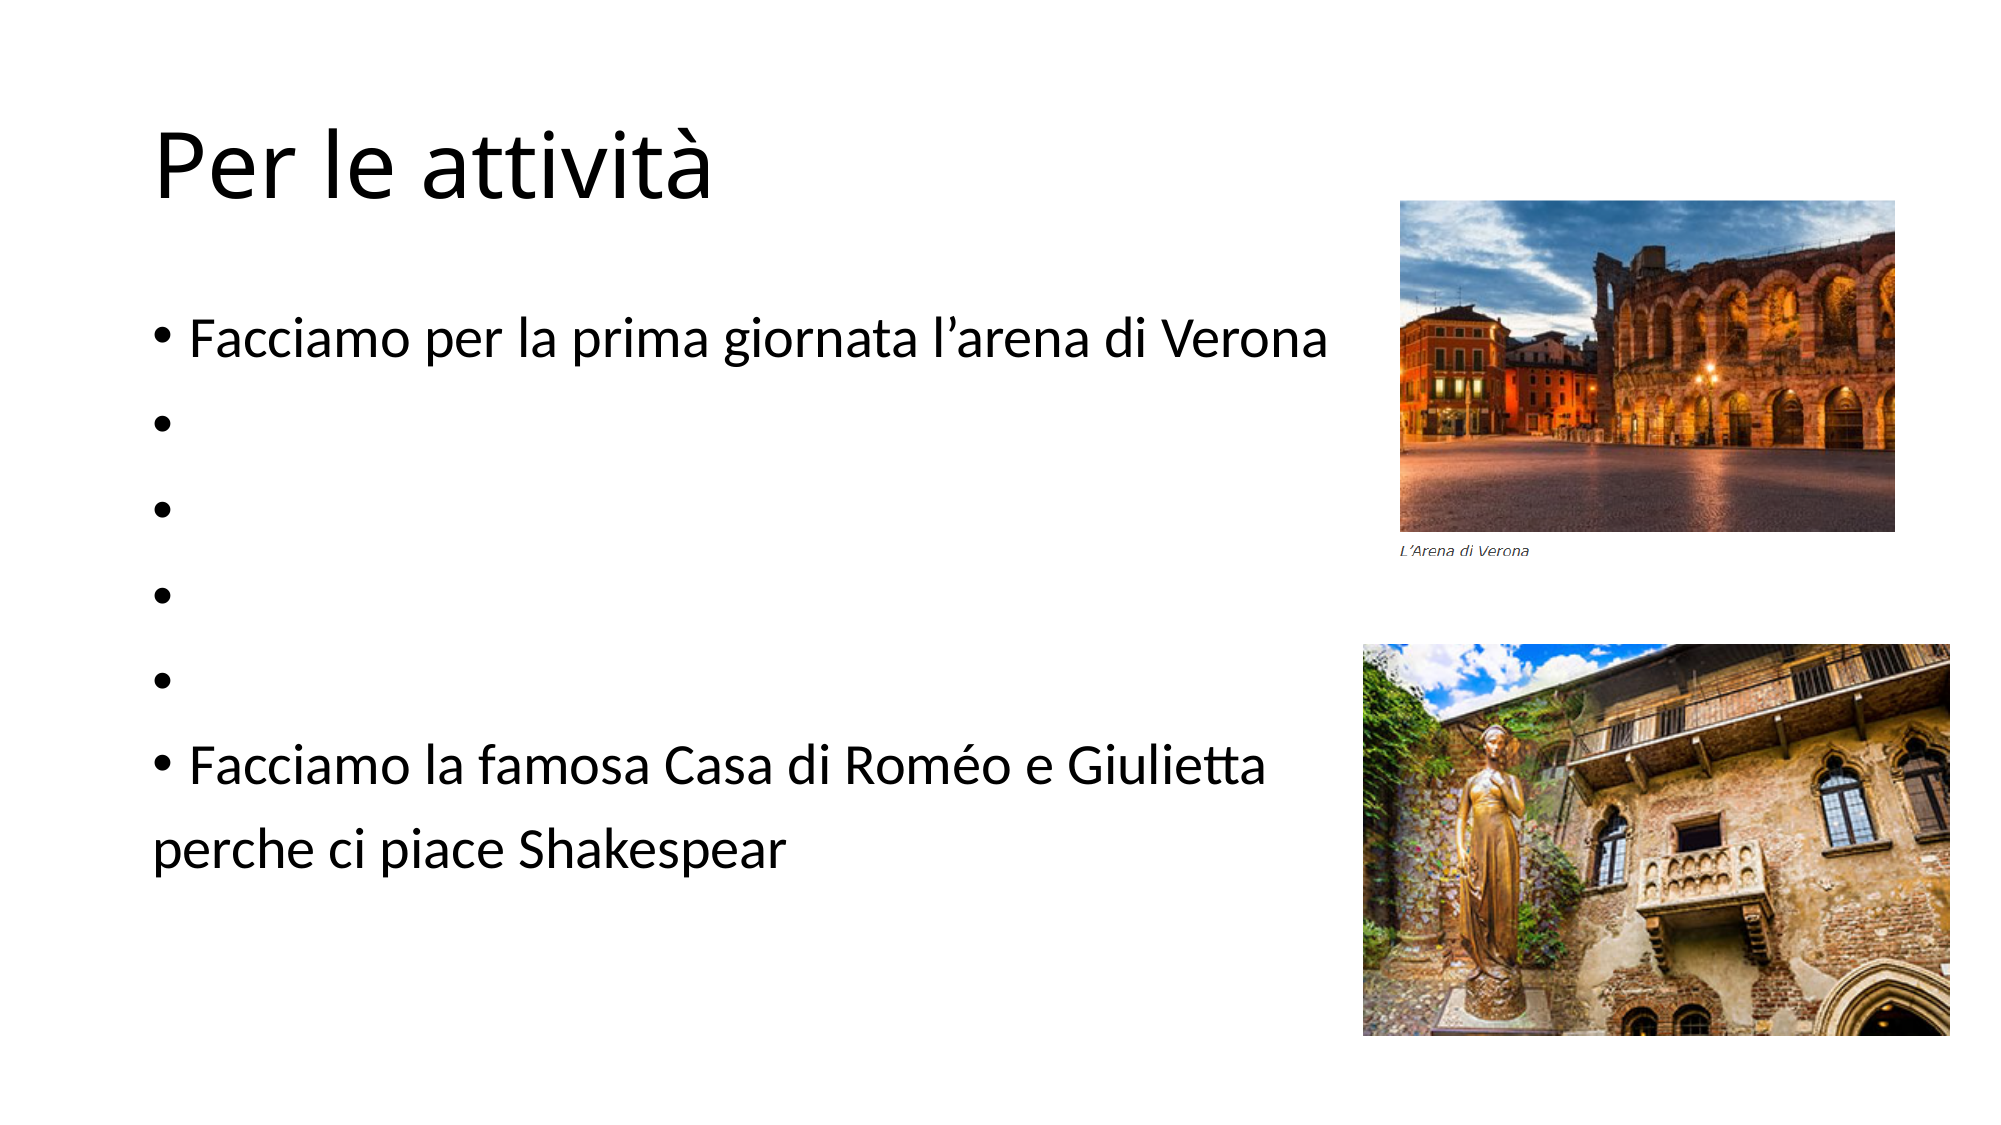

# Per le attività
Facciamo per la prima giornata l’arena di Verona
Facciamo la famosa Casa di Roméo e Giulietta
perche ci piace Shakespear